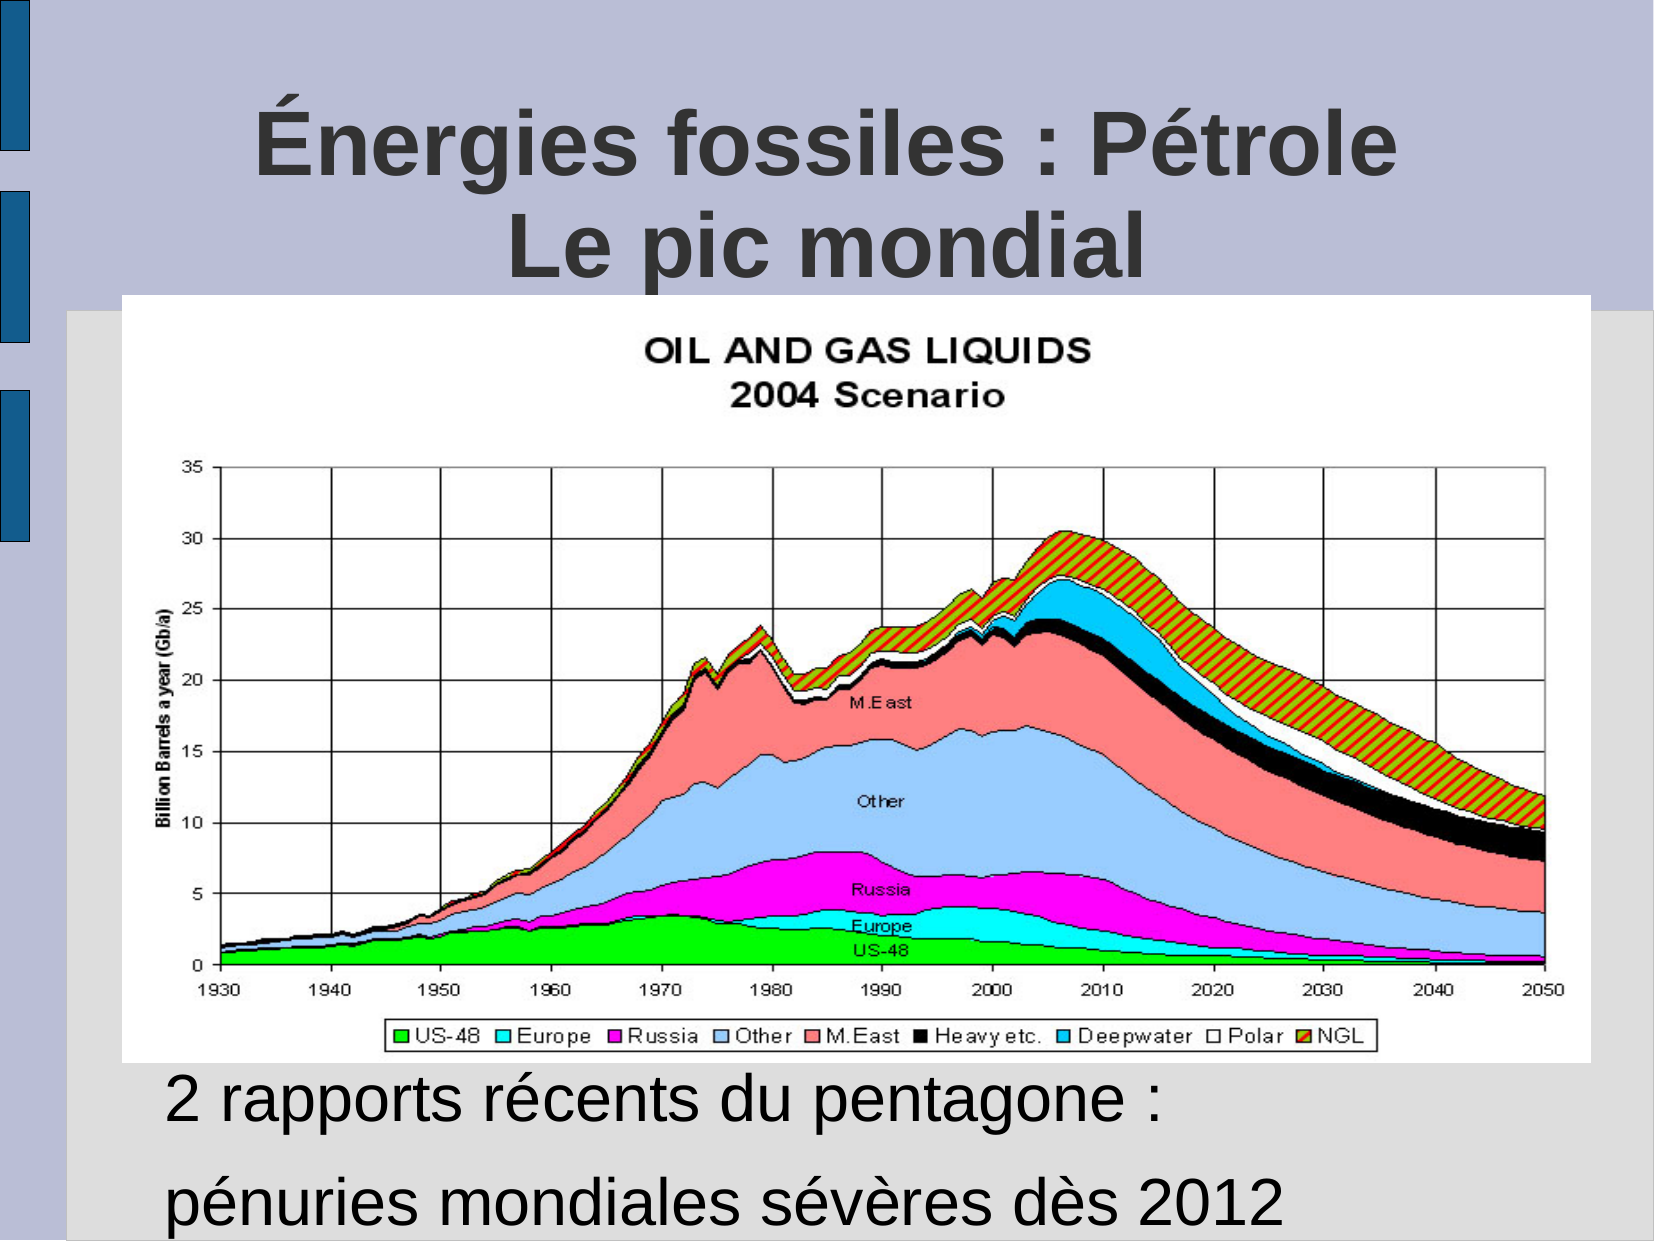

# Énergies fossiles : Pétrole Le pic mondial
2 rapports récents du pentagone :
pénuries mondiales sévères dès 2012